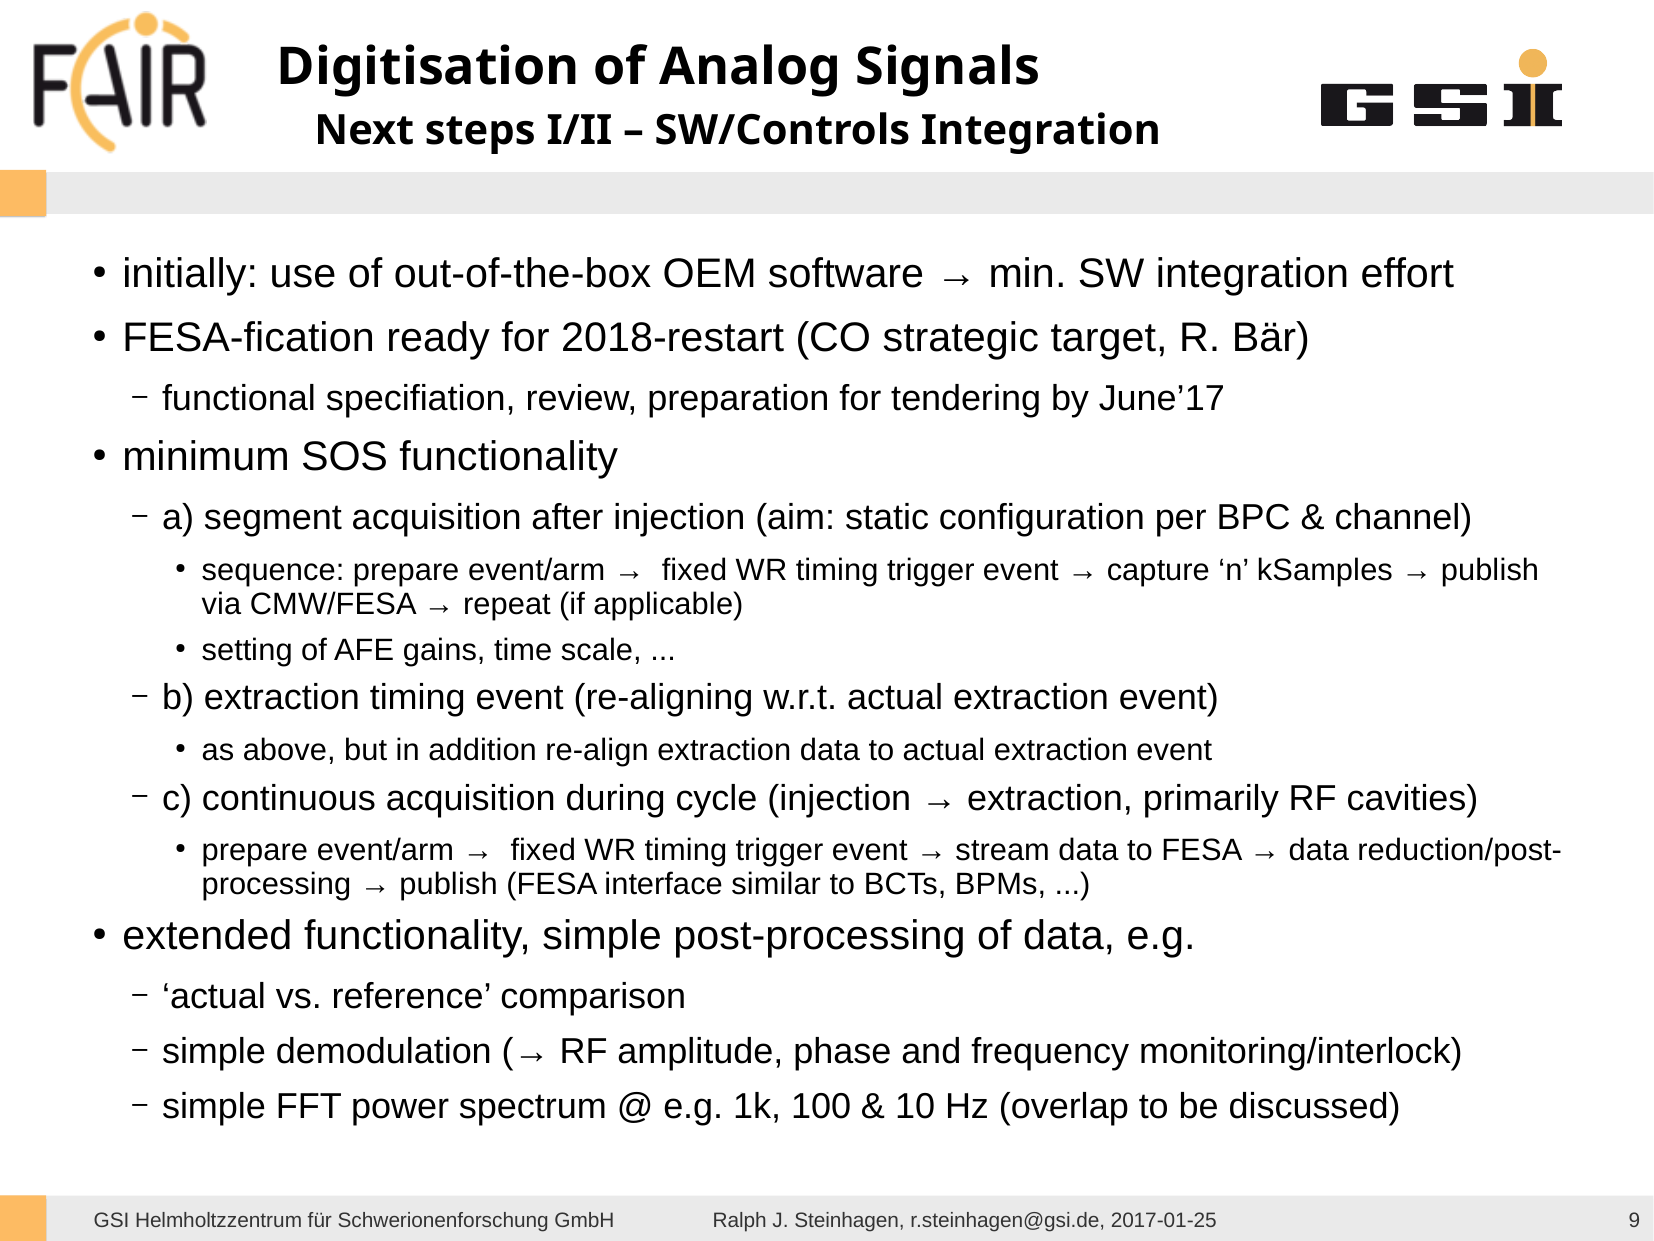

# Digitisation of Analog Signals Next steps I/II – SW/Controls Integration
initially: use of out-of-the-box OEM software → min. SW integration effort
FESA-fication ready for 2018-restart (CO strategic target, R. Bär)
functional specifiation, review, preparation for tendering by June’17
minimum SOS functionality
a) segment acquisition after injection (aim: static configuration per BPC & channel)
sequence: prepare event/arm → fixed WR timing trigger event → capture ‘n’ kSamples → publish via CMW/FESA → repeat (if applicable)
setting of AFE gains, time scale, ...
b) extraction timing event (re-aligning w.r.t. actual extraction event)
as above, but in addition re-align extraction data to actual extraction event
c) continuous acquisition during cycle (injection → extraction, primarily RF cavities)
prepare event/arm → fixed WR timing trigger event → stream data to FESA → data reduction/post-processing → publish (FESA interface similar to BCTs, BPMs, ...)
extended functionality, simple post-processing of data, e.g.
‘actual vs. reference’ comparison
simple demodulation (→ RF amplitude, phase and frequency monitoring/interlock)
simple FFT power spectrum @ e.g. 1k, 100 & 10 Hz (overlap to be discussed)